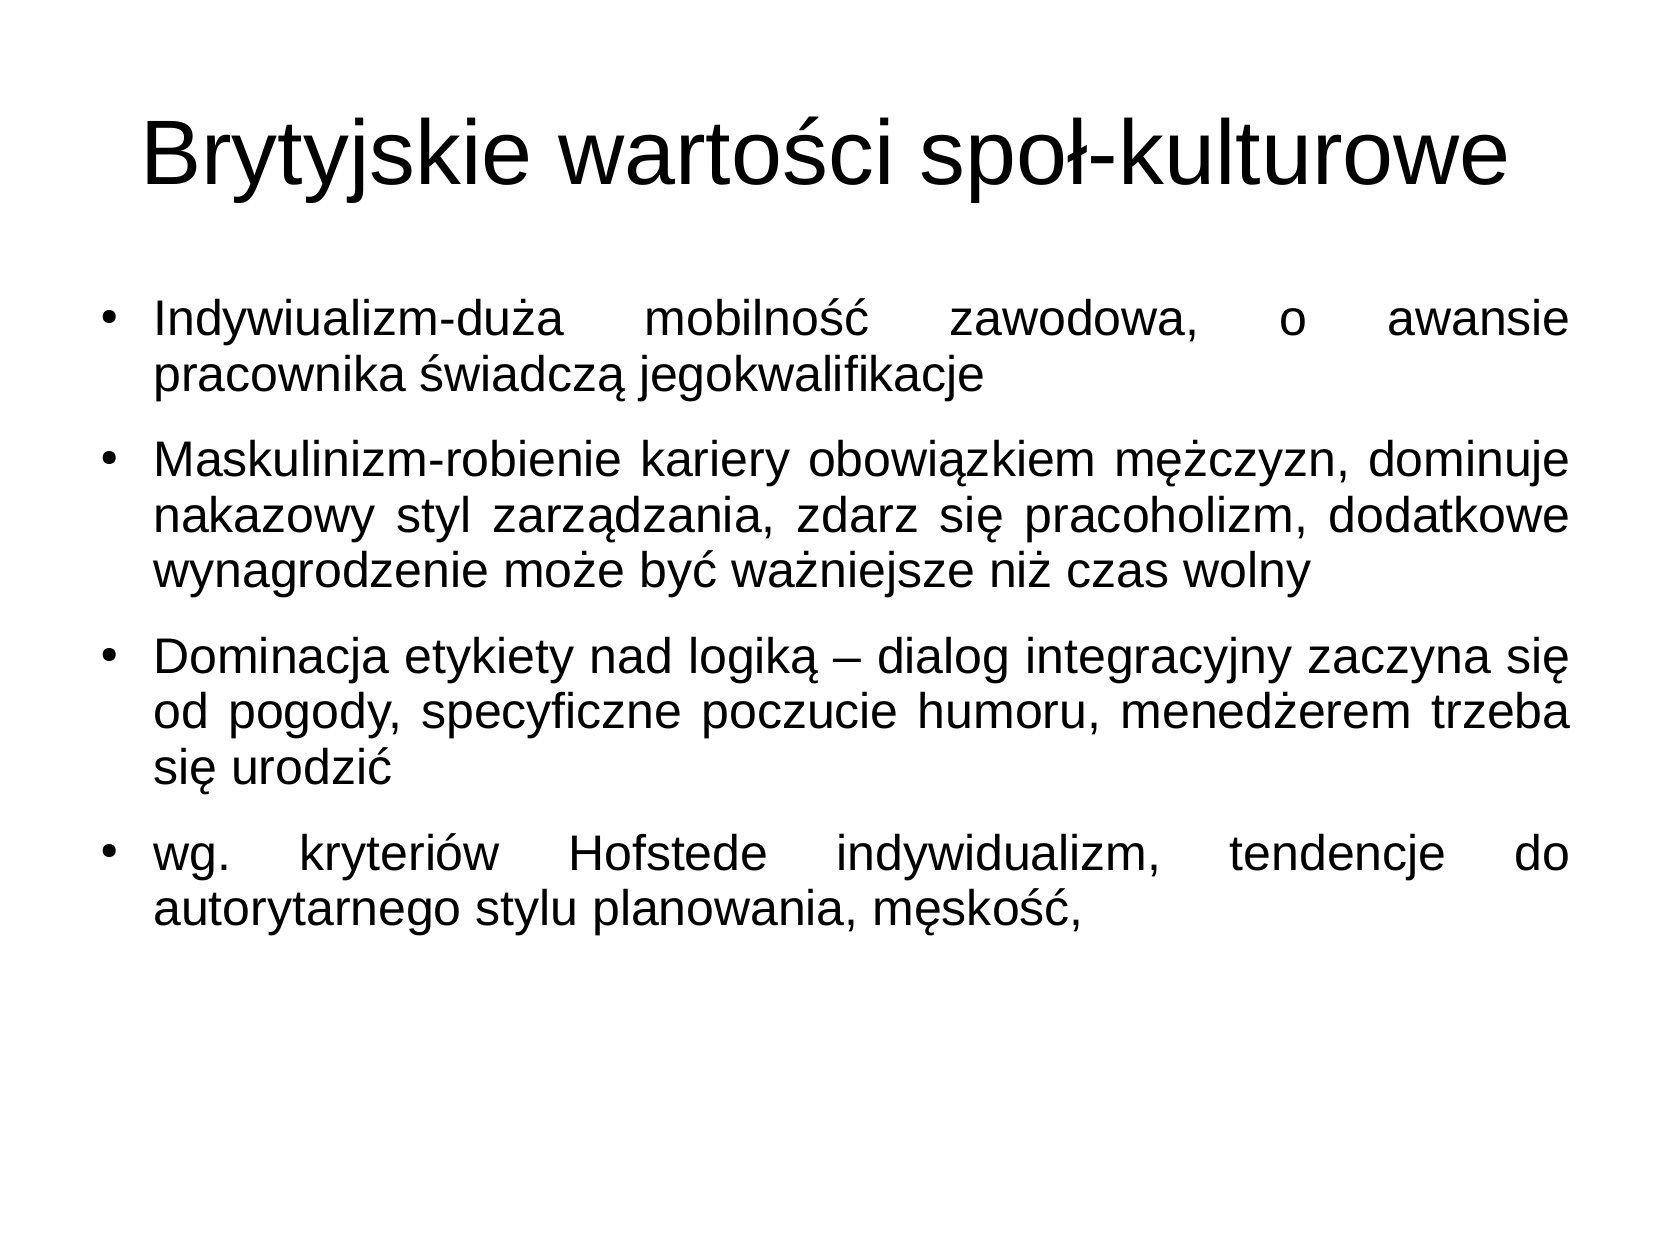

# Brytyjskie wartości społ-kulturowe
Indywiualizm-duża mobilność zawodowa, o awansie pracownika świadczą jegokwalifikacje
Maskulinizm-robienie kariery obowiązkiem mężczyzn, dominuje nakazowy styl zarządzania, zdarz się pracoholizm, dodatkowe wynagrodzenie może być ważniejsze niż czas wolny
Dominacja etykiety nad logiką – dialog integracyjny zaczyna się od pogody, specyficzne poczucie humoru, menedżerem trzeba się urodzić
wg. kryteriów Hofstede indywidualizm, tendencje do autorytarnego stylu planowania, męskość,